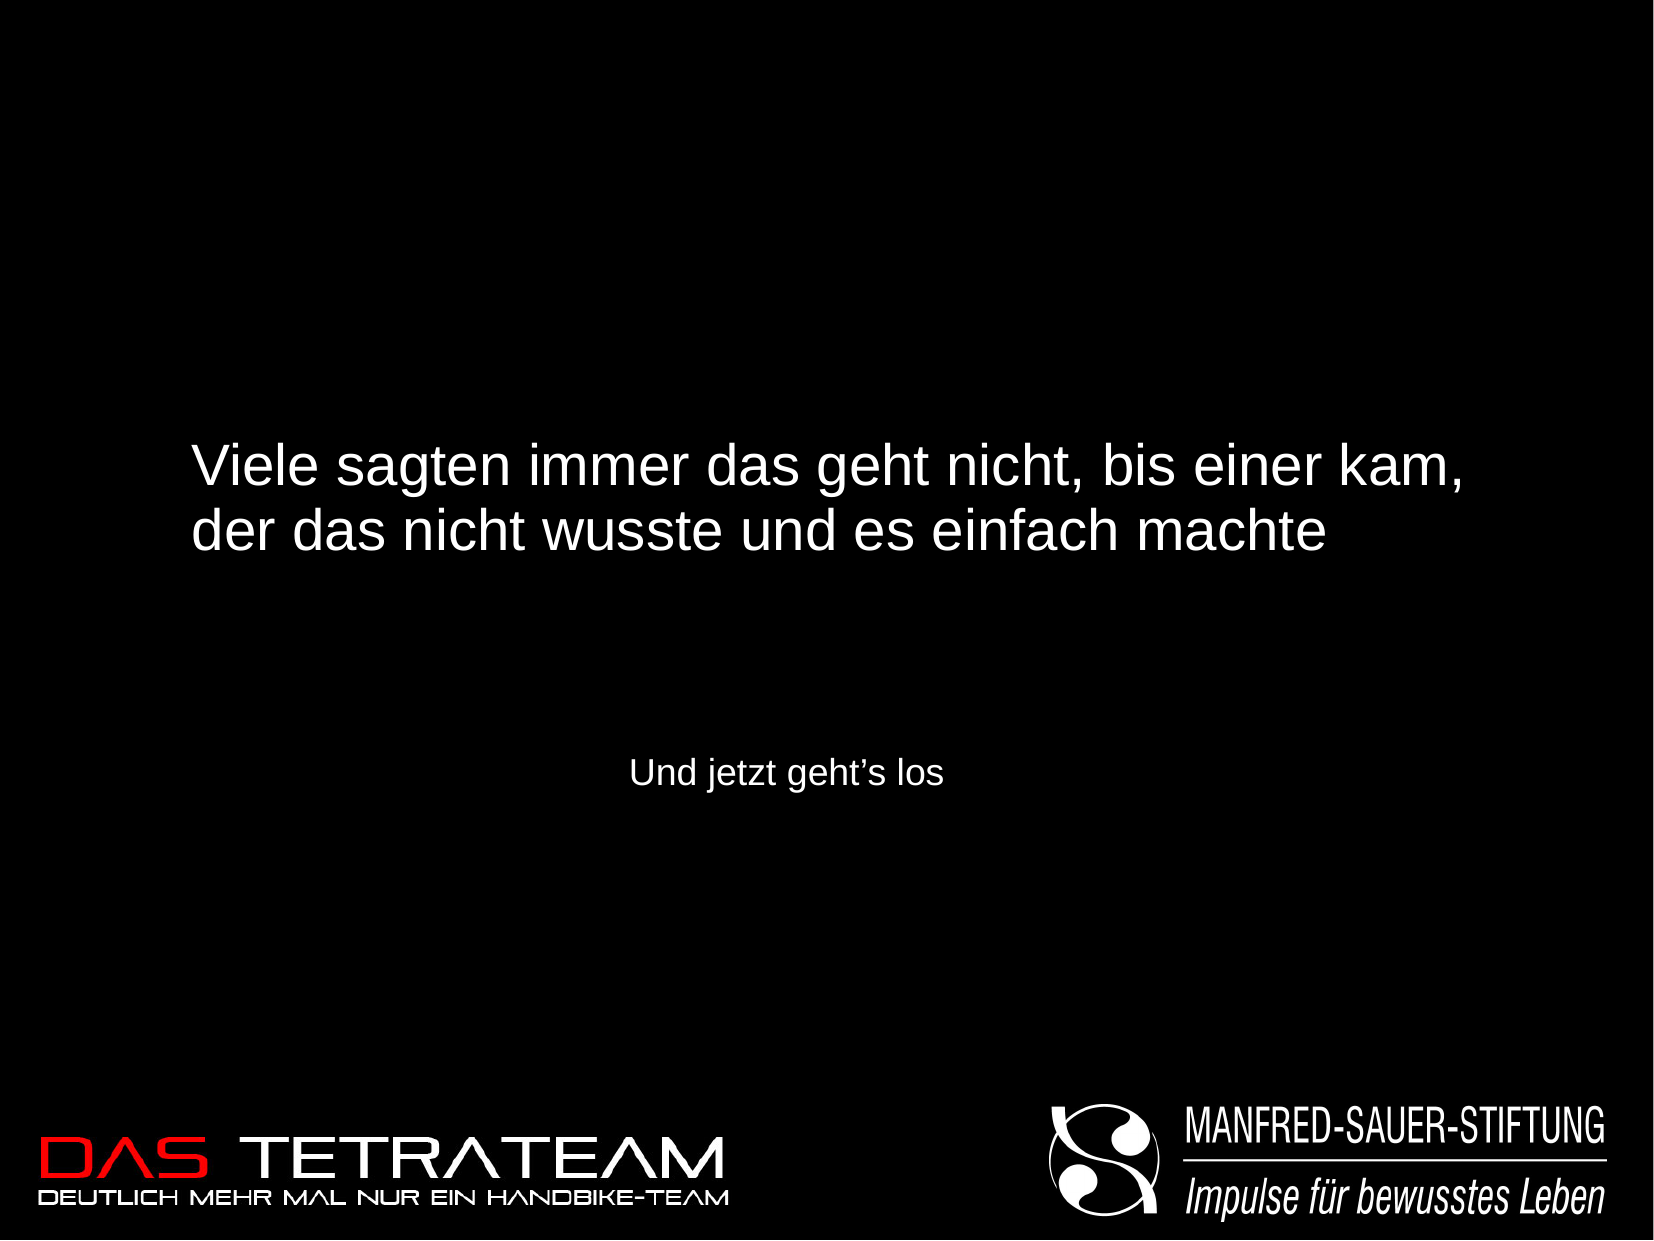

Viele sagten immer das geht nicht, bis einer kam, der das nicht wusste und es einfach machte
Und jetzt geht’s los